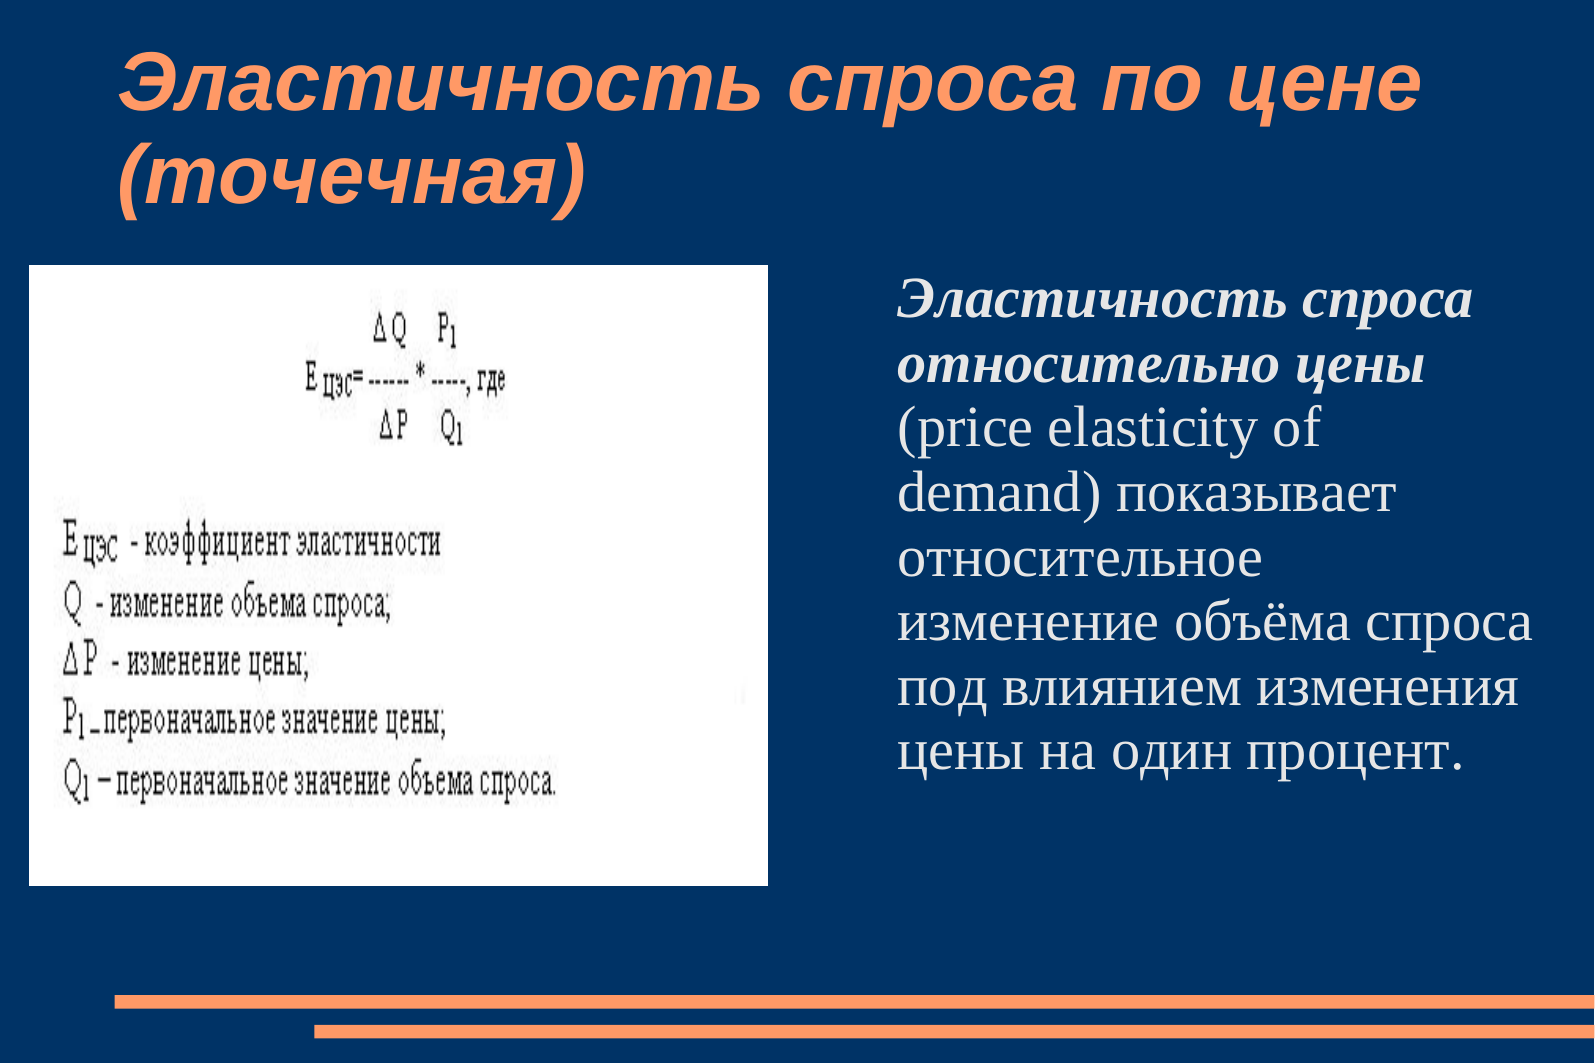

# Эластичность спроса по цене (точечная)
Эластичность спроса относительно цены (price elasticity of demand) показывает относительное изменение объёма спроса под влиянием изменения цены на один процент.